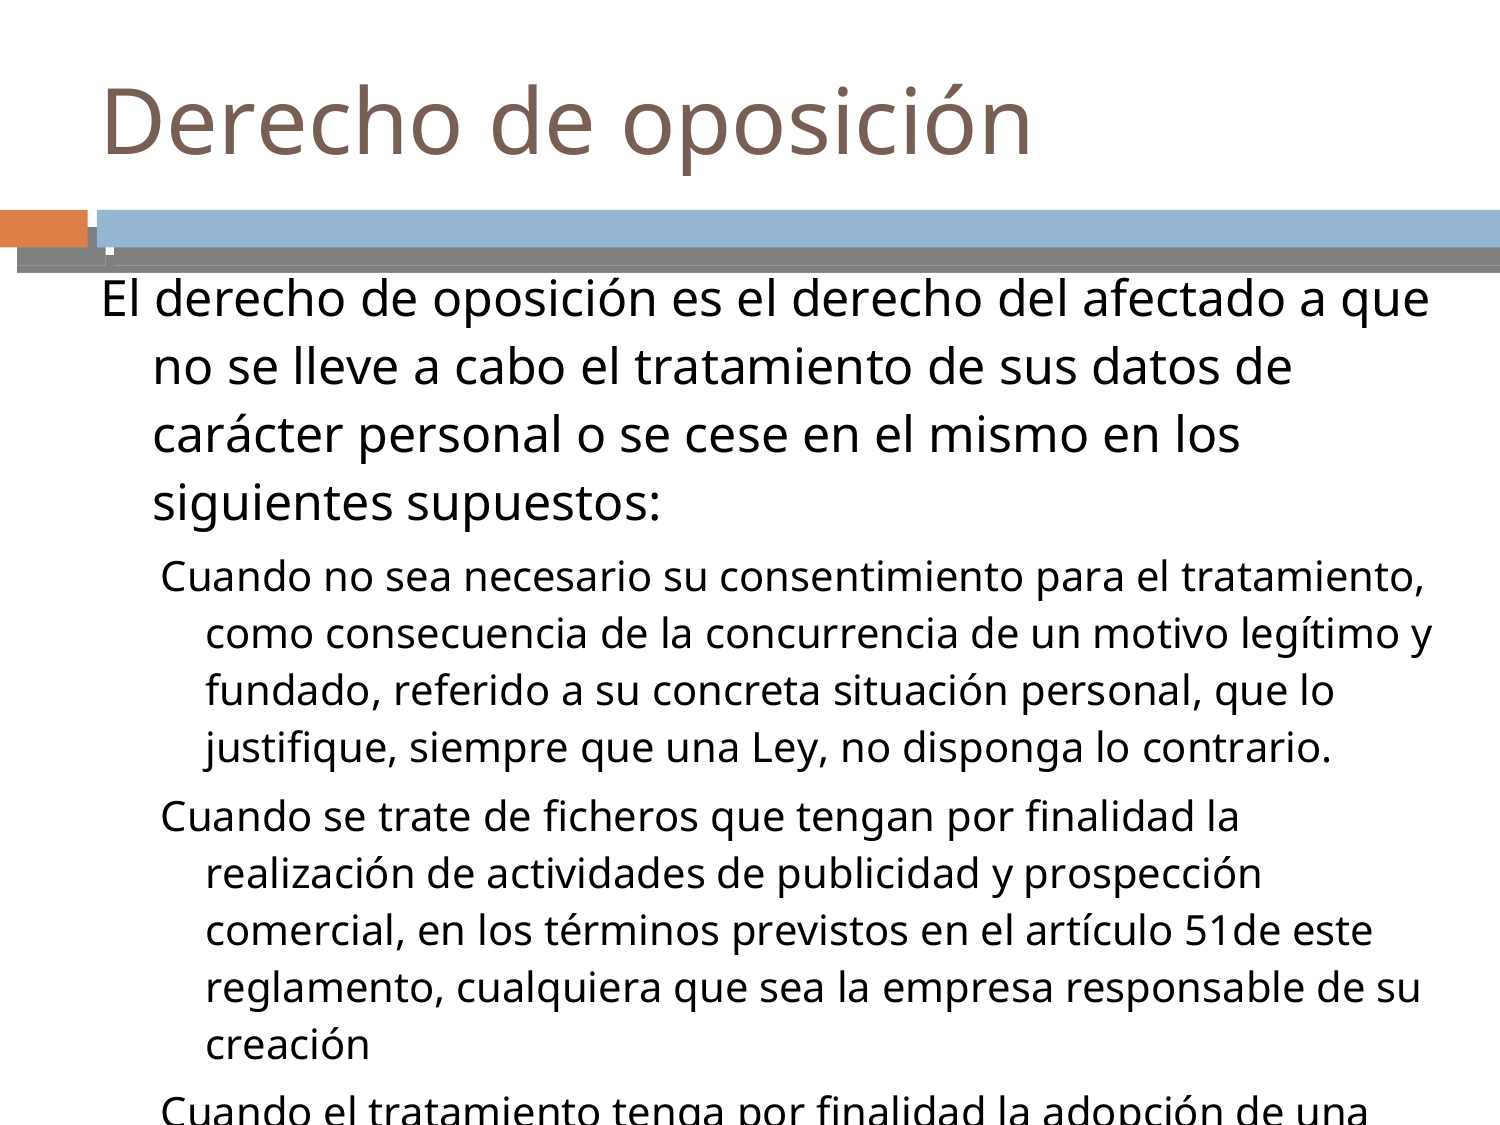

# Derecho de oposición
El derecho de oposición es el derecho del afectado a que no se lleve a cabo el tratamiento de sus datos de carácter personal o se cese en el mismo en los siguientes supuestos:
Cuando no sea necesario su consentimiento para el tratamiento, como consecuencia de la concurrencia de un motivo legítimo y fundado, referido a su concreta situación personal, que lo justifique, siempre que una Ley, no disponga lo contrario.
Cuando se trate de ficheros que tengan por finalidad la realización de actividades de publicidad y prospección comercial, en los términos previstos en el artículo 51de este reglamento, cualquiera que sea la empresa responsable de su creación
Cuando el tratamiento tenga por finalidad la adopción de una decisión referida al afectado y basada únicamente en un tratamiento automatizado de sus datos de carácter personal, en los términos previstos en el artículo 36 de este reglamento.